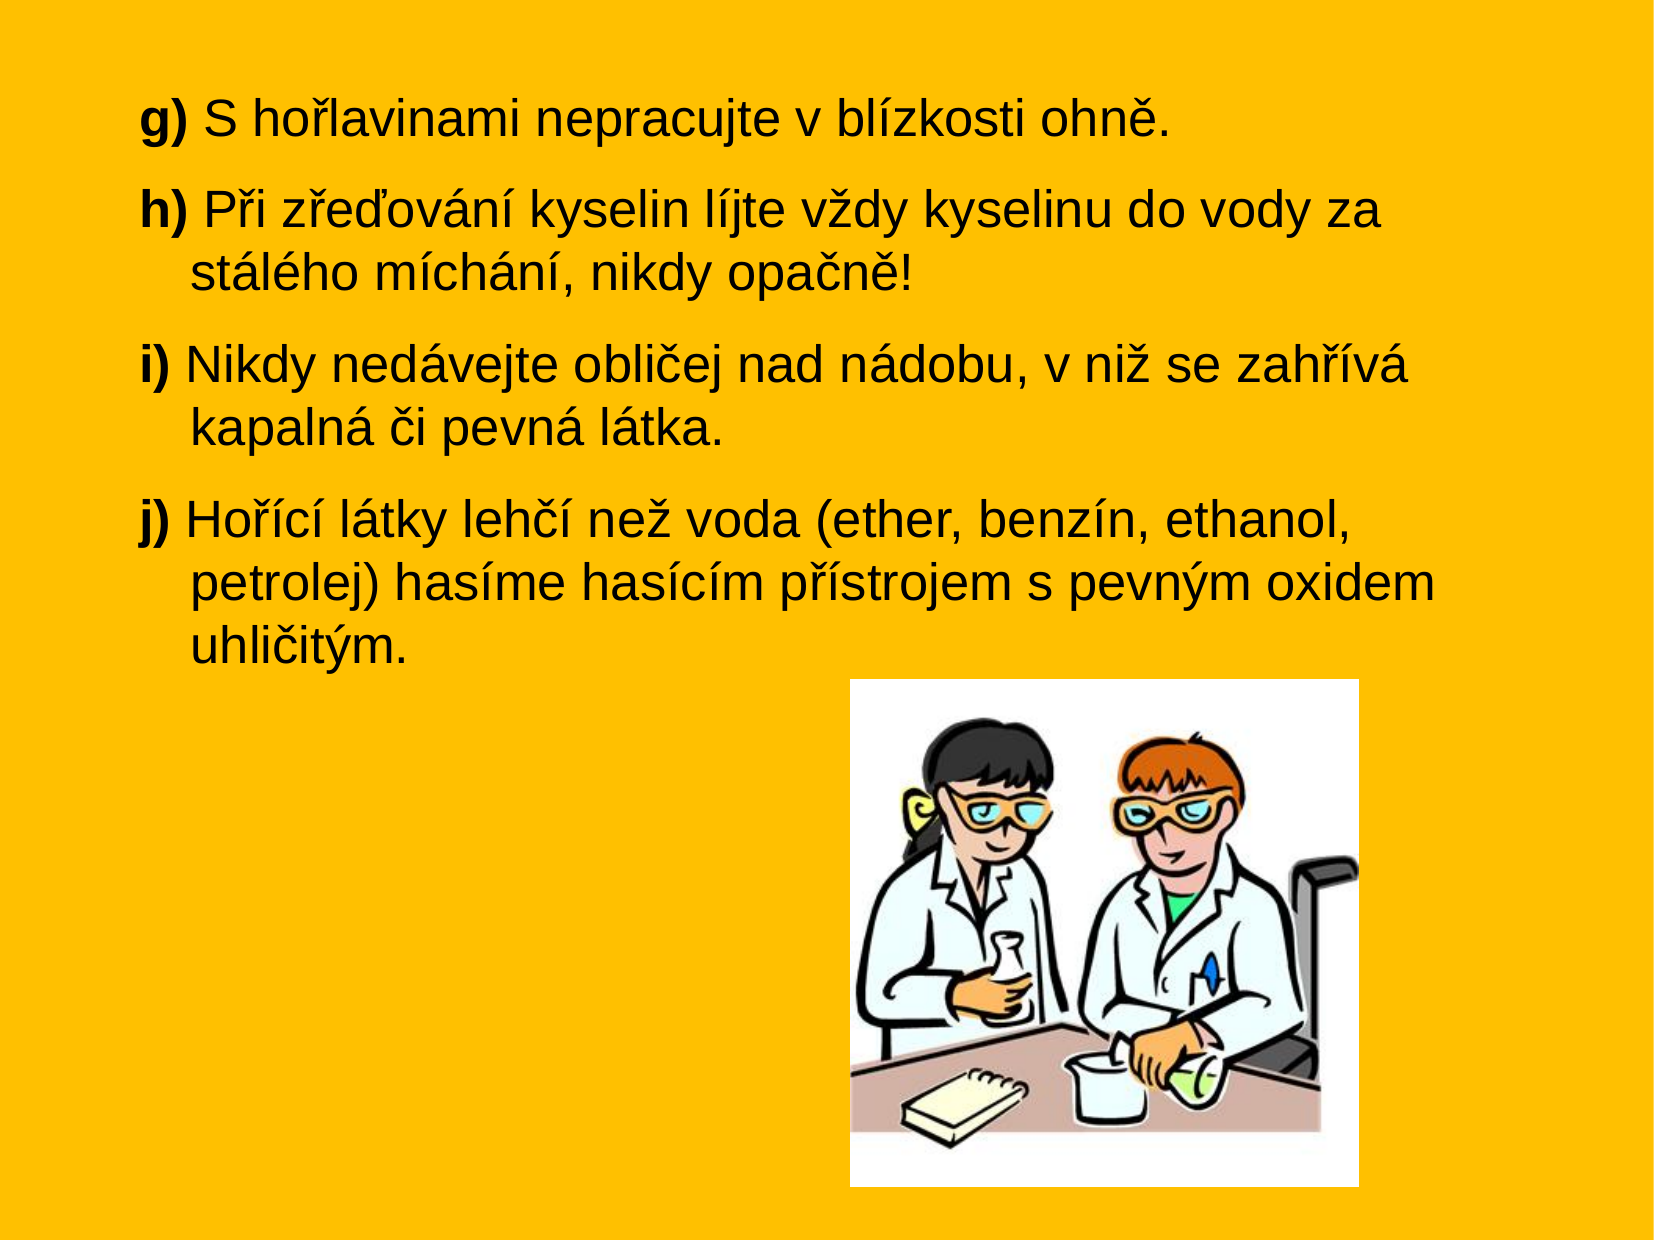

# g) S hořlavinami nepracujte v blízkosti ohně.
h) Při zřeďování kyselin líjte vždy kyselinu do vody za stálého míchání, nikdy opačně!
i) Nikdy nedávejte obličej nad nádobu, v niž se zahřívá kapalná či pevná látka.
j) Hořící látky lehčí než voda (ether, benzín, ethanol, petrolej) hasíme hasícím přístrojem s pevným oxidem uhličitým.